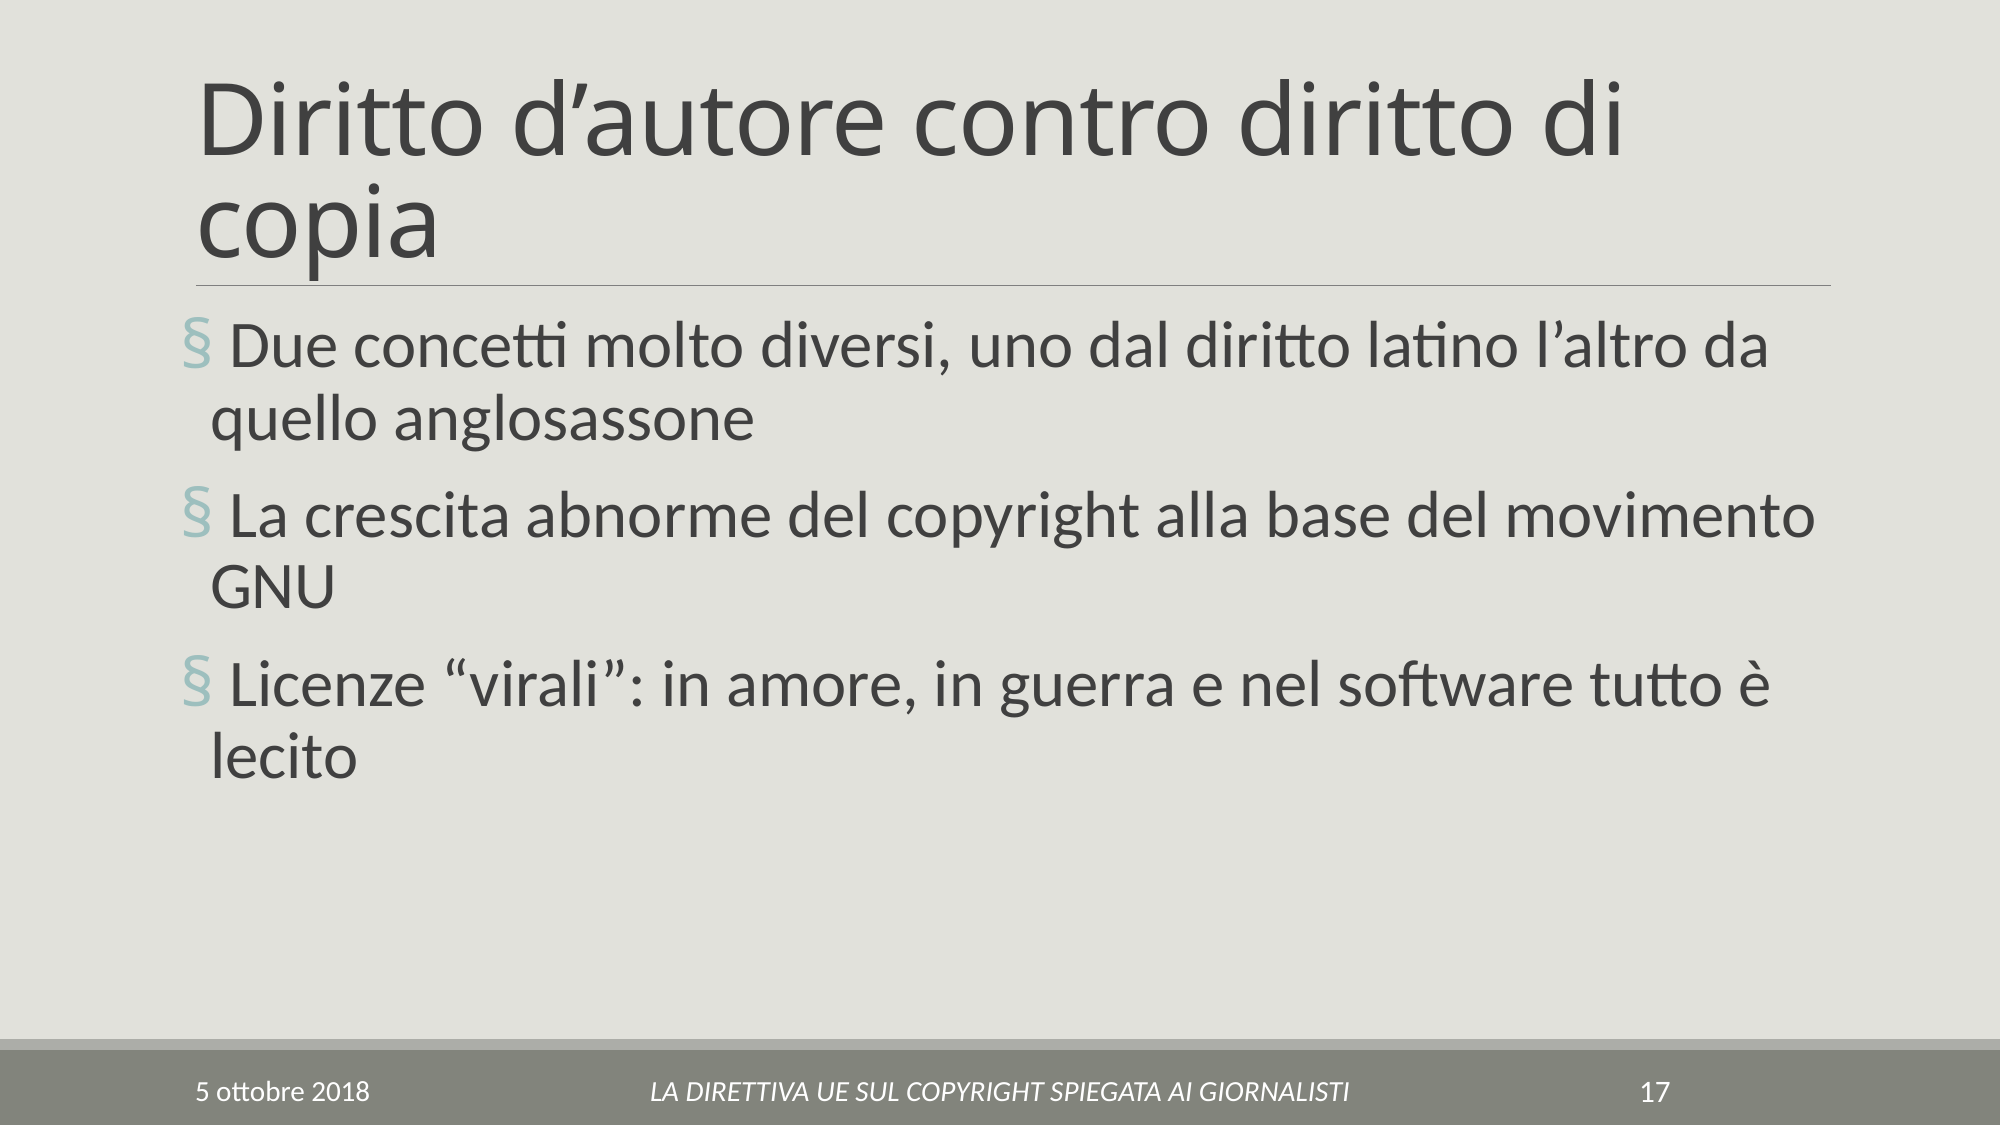

# Diritto d’autore contro diritto di copia
 Due concetti molto diversi, uno dal diritto latino l’altro da quello anglosassone
 La crescita abnorme del copyright alla base del movimento GNU
 Licenze “virali”: in amore, in guerra e nel software tutto è lecito
5 ottobre 2018
La direttiva Ue sul copyright spiegata ai giornalisti